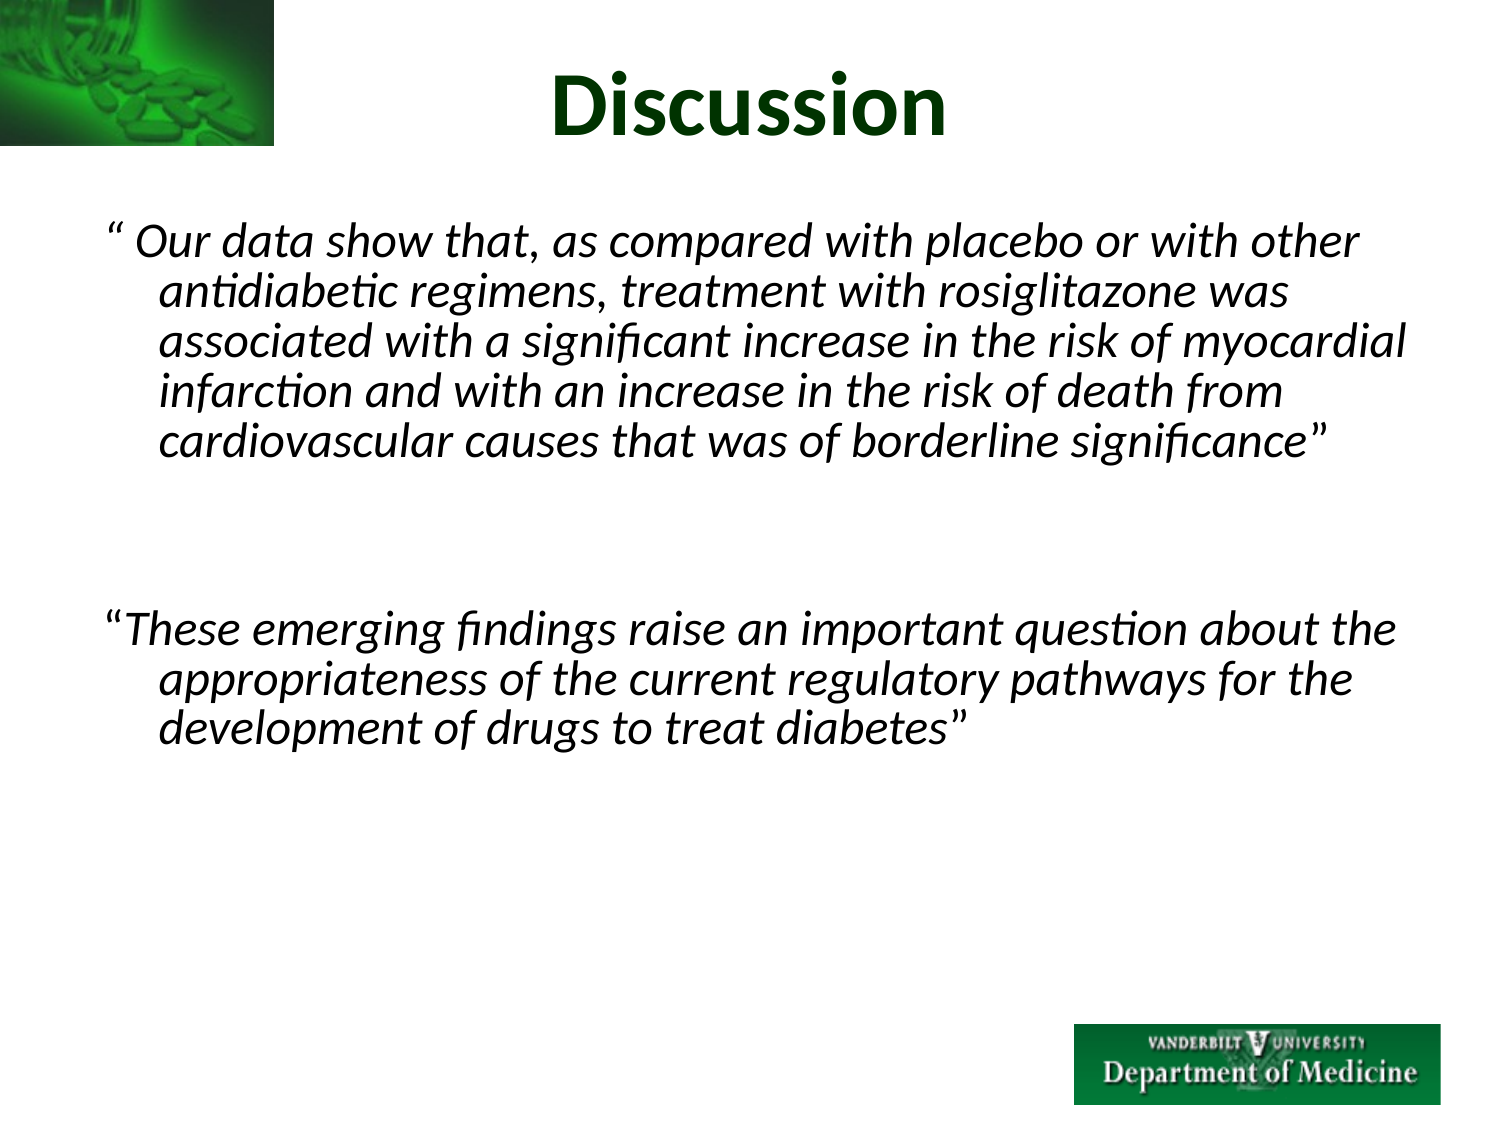

# Discussion
“ Our data show that, as compared with placebo or with other antidiabetic regimens, treatment with rosiglitazone was associated with a significant increase in the risk of myocardial infarction and with an increase in the risk of death from cardiovascular causes that was of borderline significance”
“These emerging findings raise an important question about the appropriateness of the current regulatory pathways for the development of drugs to treat diabetes”